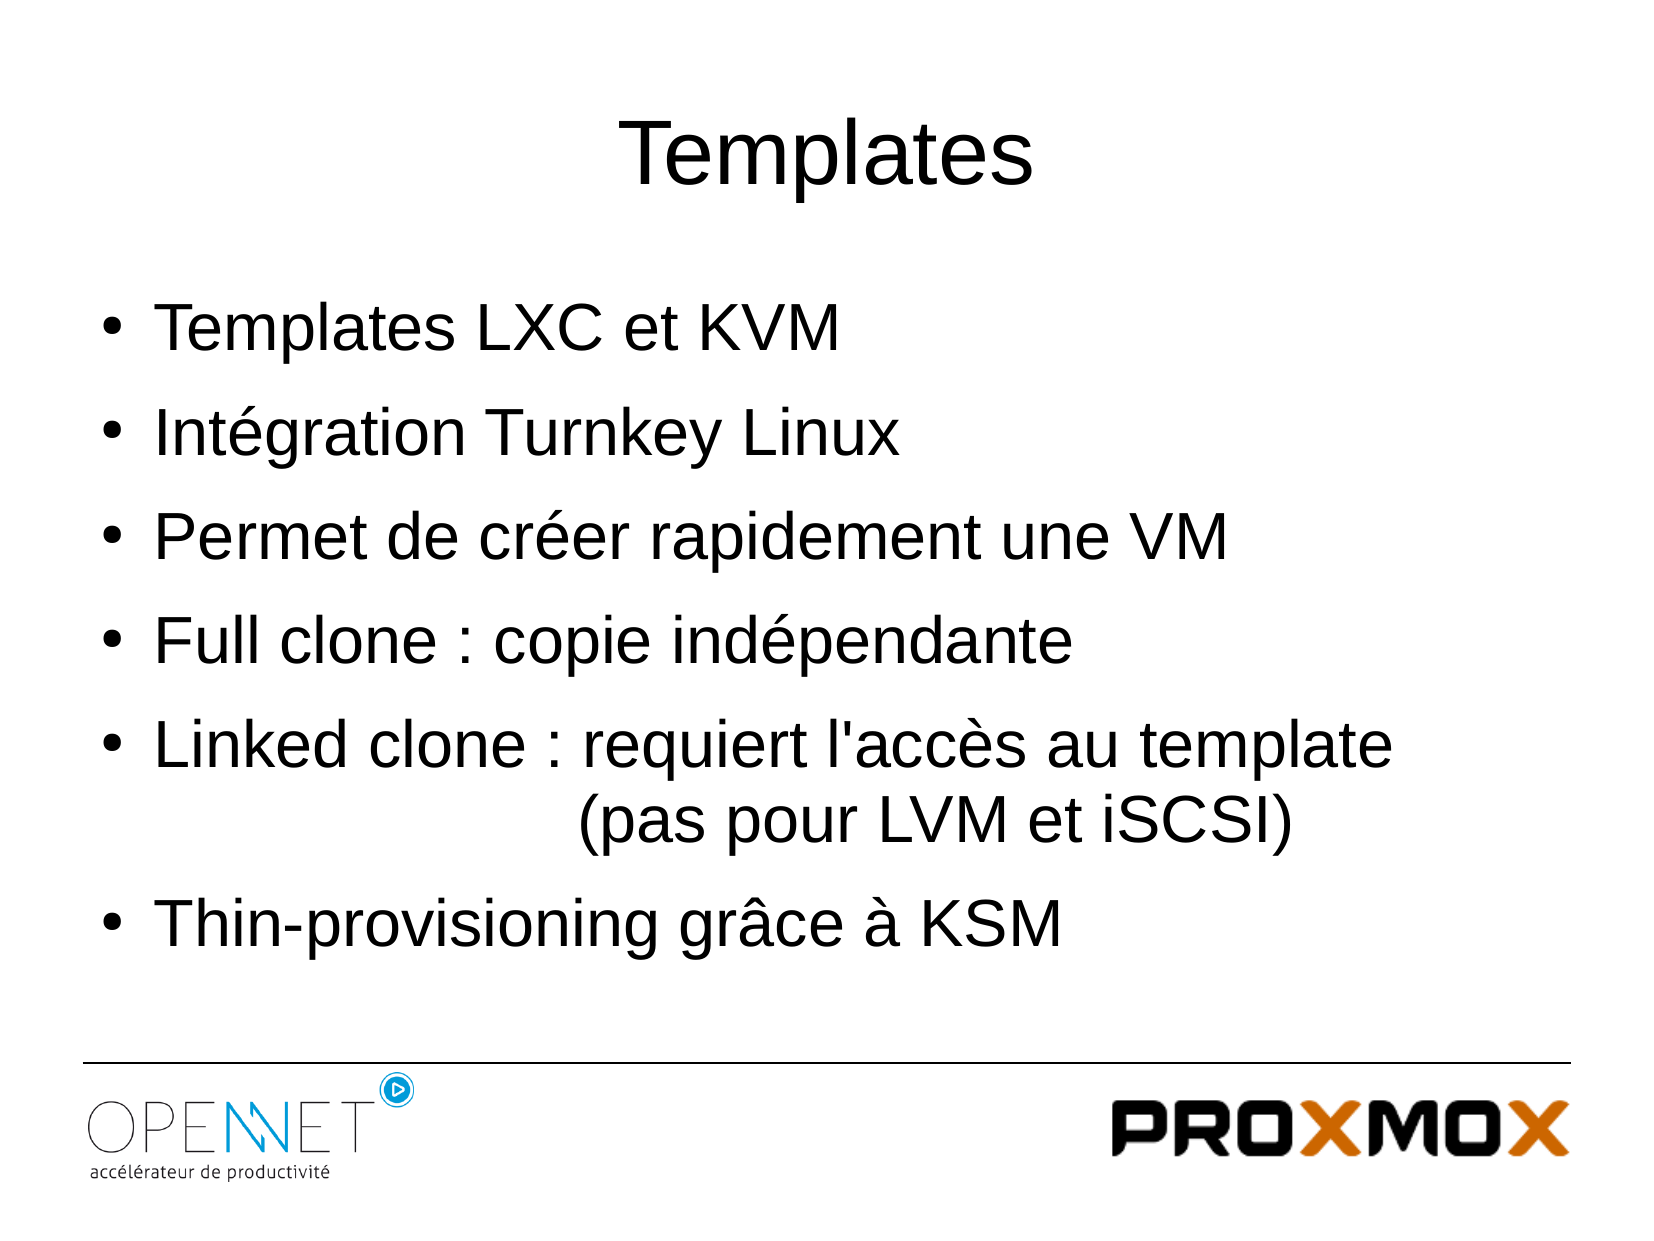

# Templates
Templates LXC et KVM
Intégration Turnkey Linux
Permet de créer rapidement une VM
Full clone : copie indépendante
Linked clone : requiert l'accès au template
 (pas pour LVM et iSCSI)
Thin-provisioning grâce à KSM